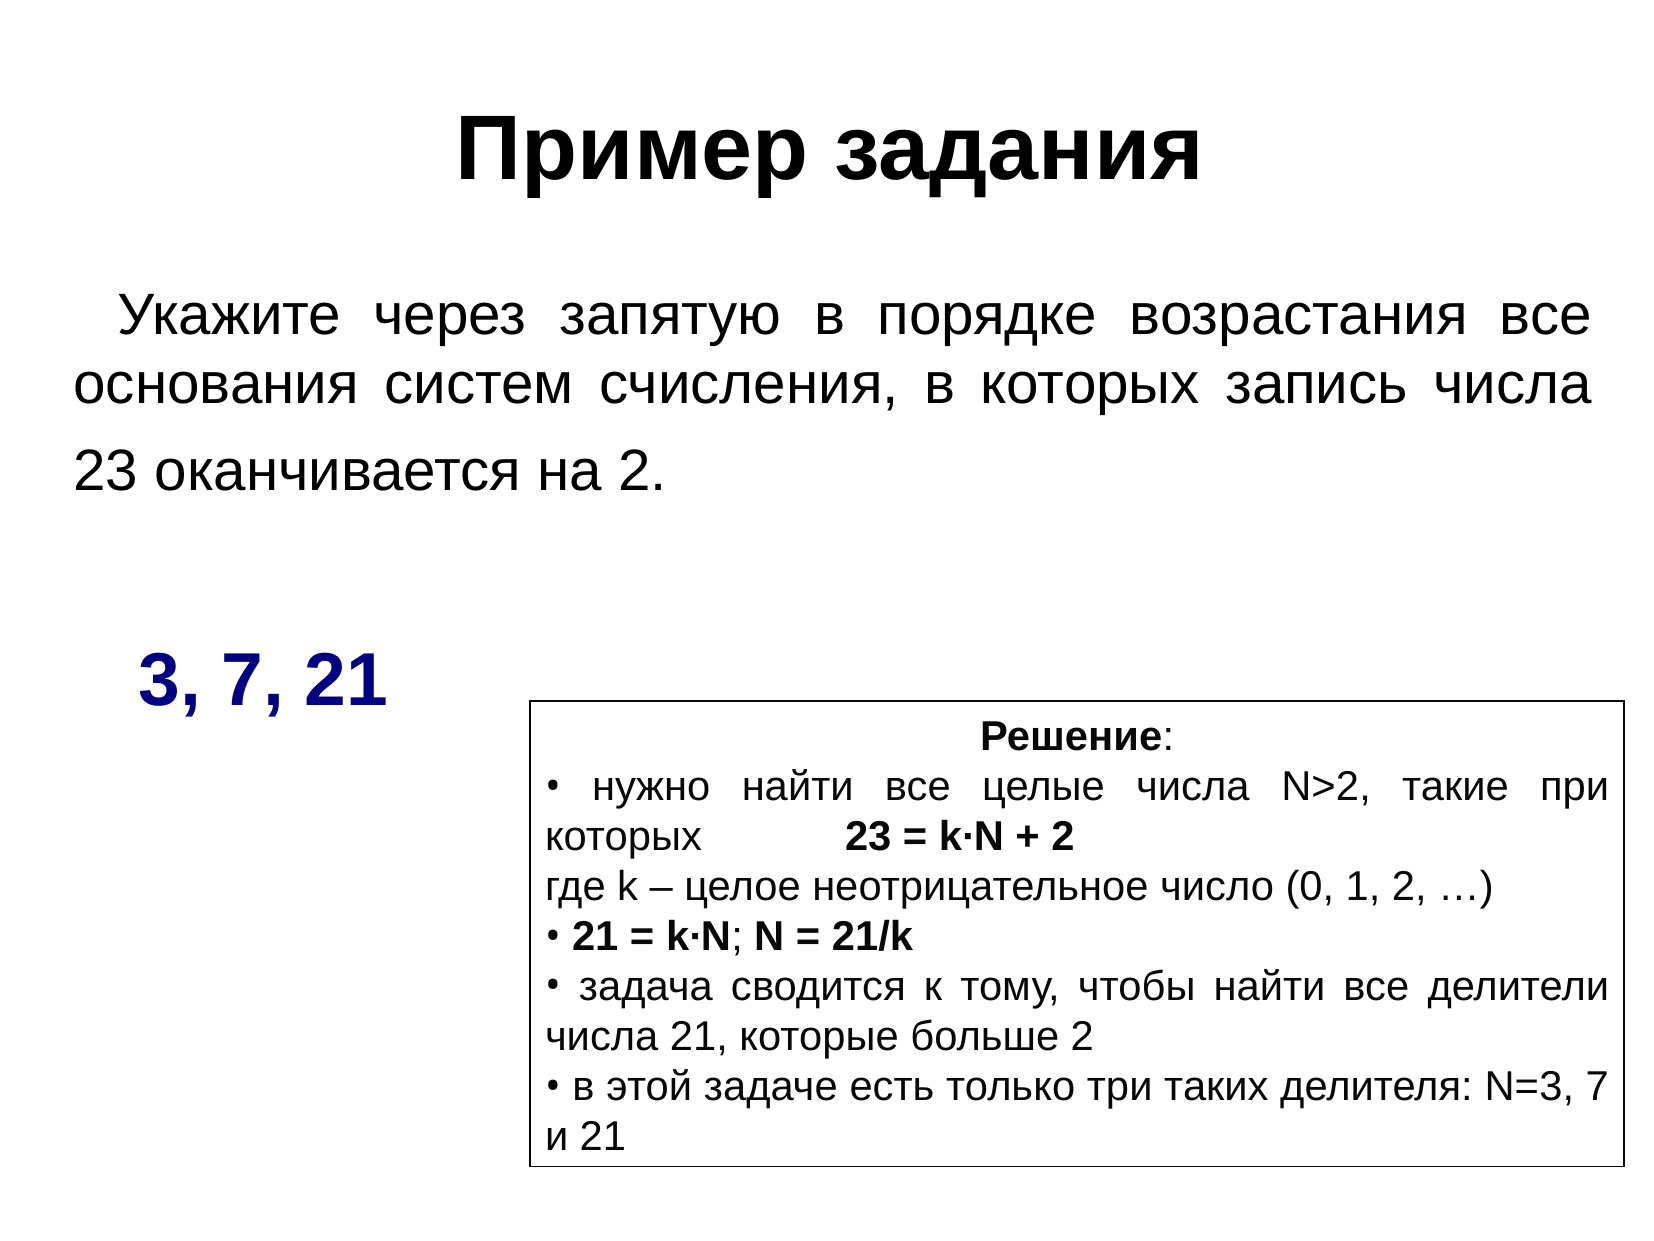

# Пример задания
Укажите через запятую в порядке возрастания все основания систем счисления, в которых запись числа 23 оканчивается на 2.
 3, 7, 21
Решение:
 нужно найти все целые числа N>2, такие при которых	23 = k∙N + 2
где k – целое неотрицательное число (0, 1, 2, …)
 21 = k∙N; N = 21/k
 задача сводится к тому, чтобы найти все делители числа 21, которые больше 2
 в этой задаче есть только три таких делителя: N=3, 7 и 21